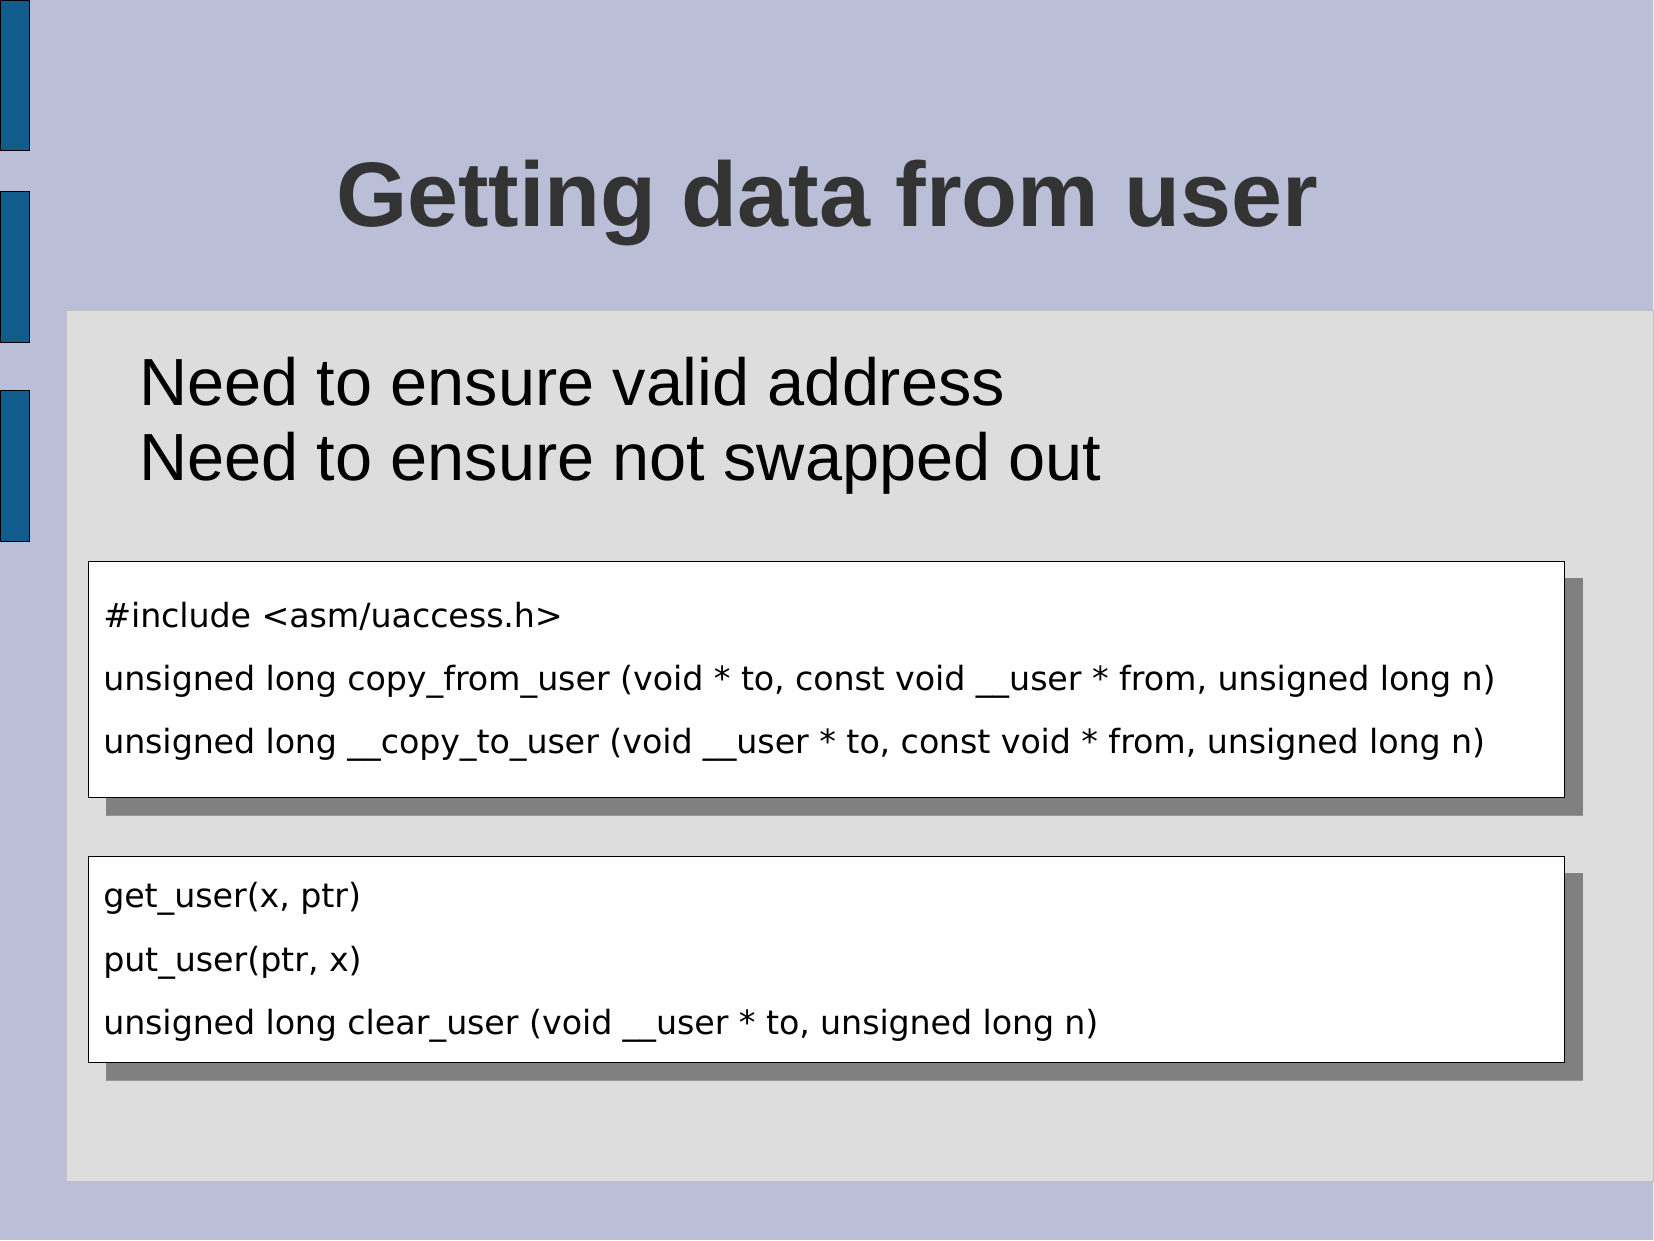

# Getting data from user
Need to ensure valid address
Need to ensure not swapped out
#include <asm/uaccess.h>
unsigned long copy_from_user (void * to, const void __user * from, unsigned long n)
unsigned long __copy_to_user (void __user * to, const void * from, unsigned long n)
get_user(x, ptr)
put_user(ptr, x)
unsigned long clear_user (void __user * to, unsigned long n)